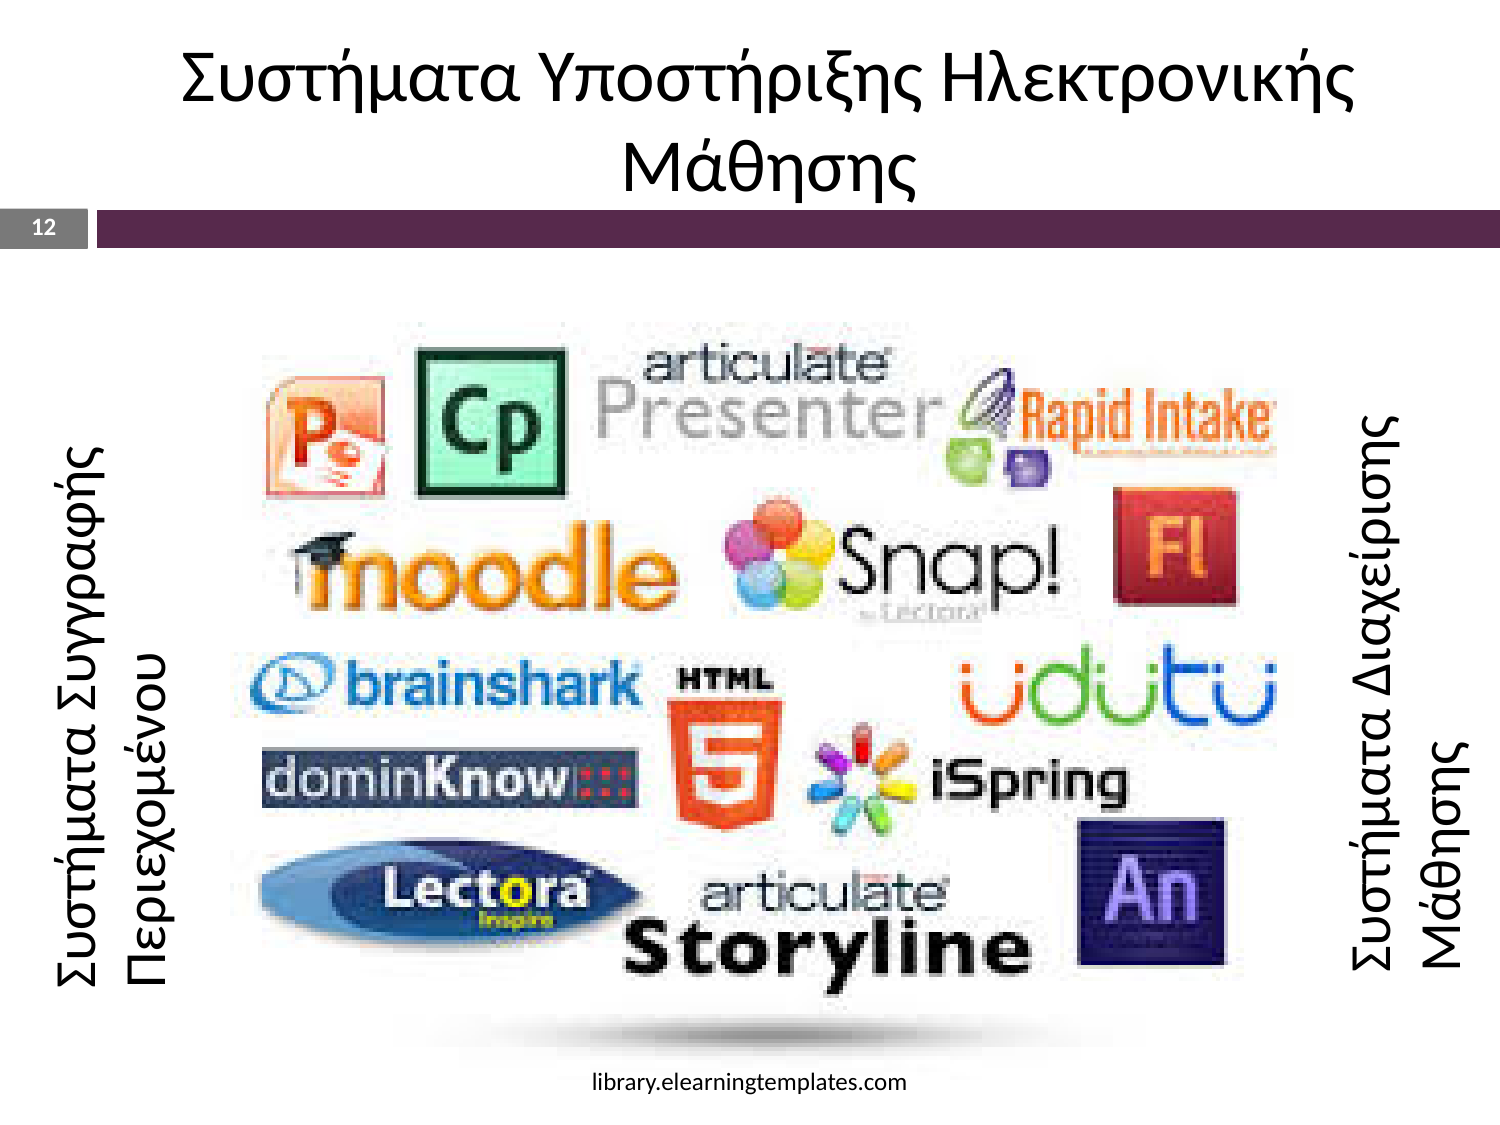

# Συστήματα Υποστήριξης Ηλεκτρονικής Μάθησης
11
Συστήματα Διαχείρισης Μάθησης
Συστήματα Συγγραφής Περιεχομένου
library.elearningtemplates.com